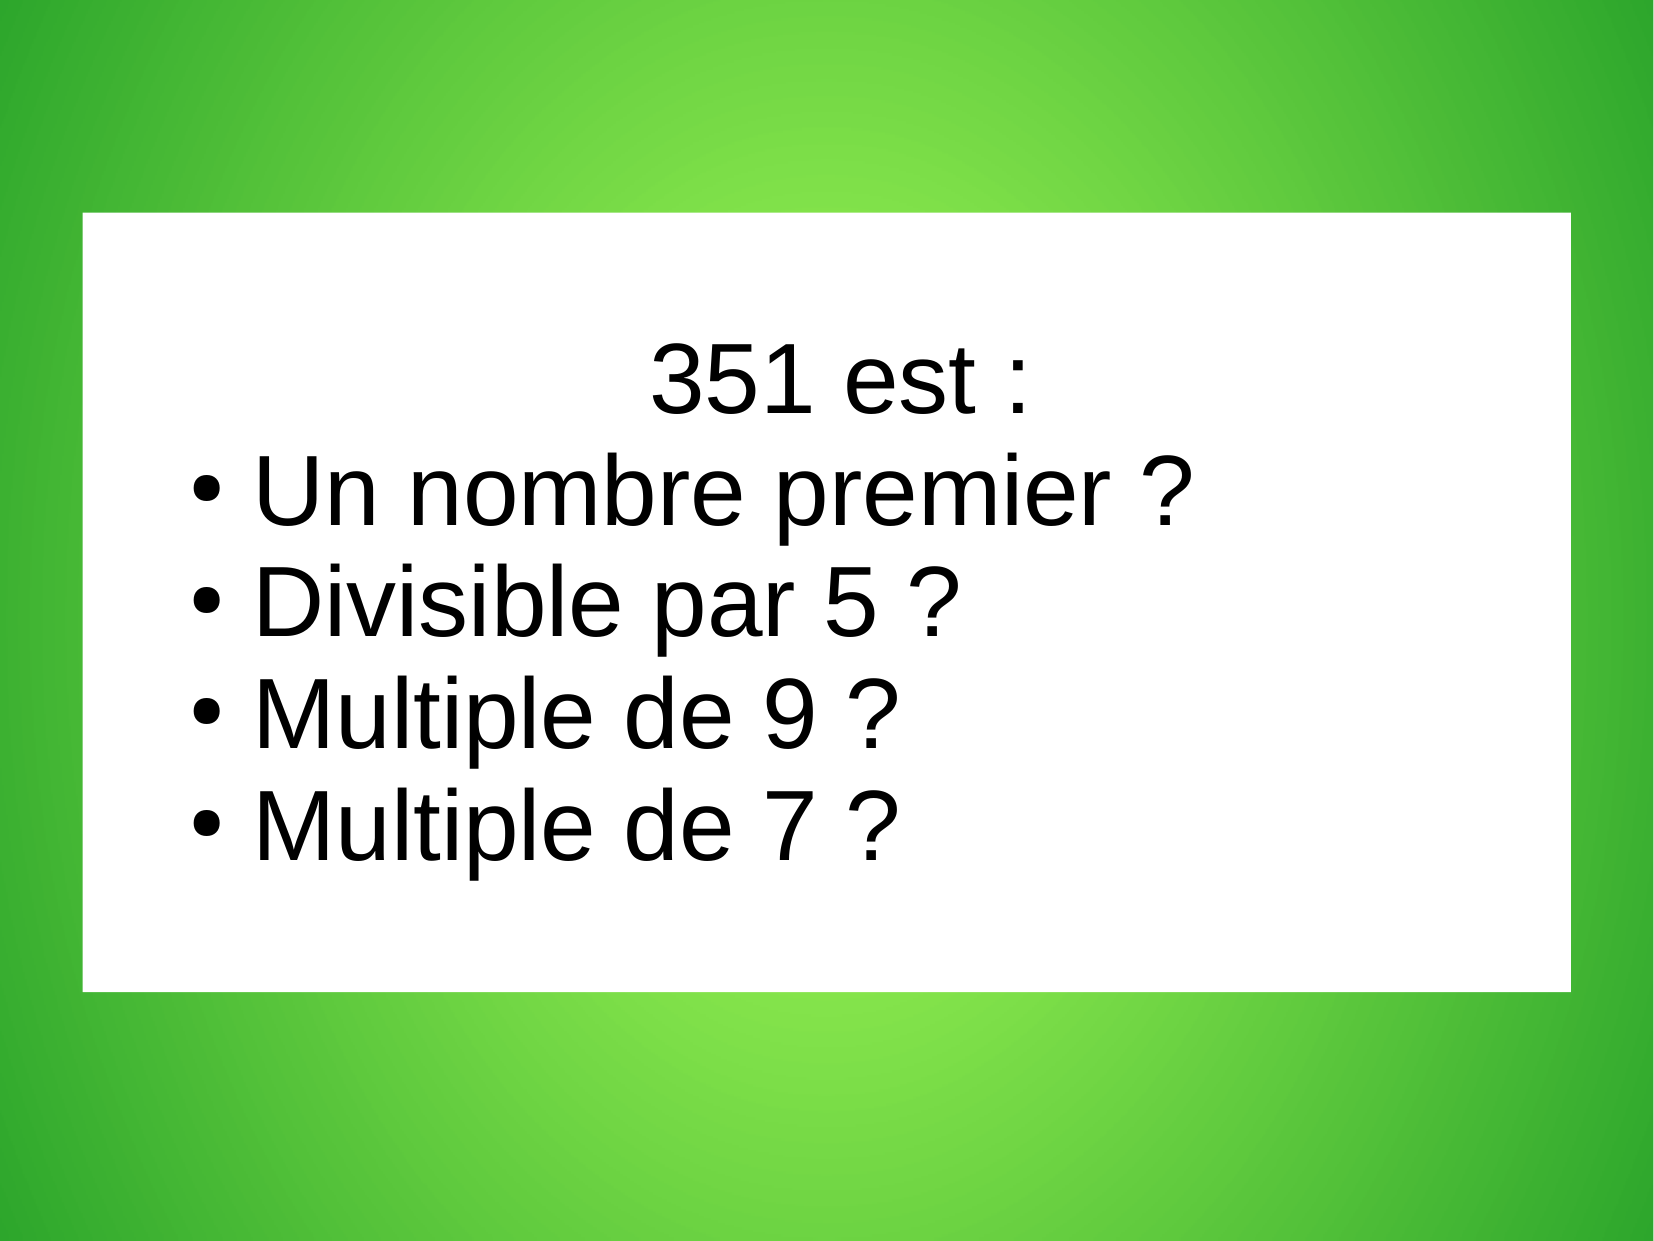

# 351 est :
 Un nombre premier ?
 Divisible par 5 ?
 Multiple de 9 ?
 Multiple de 7 ?